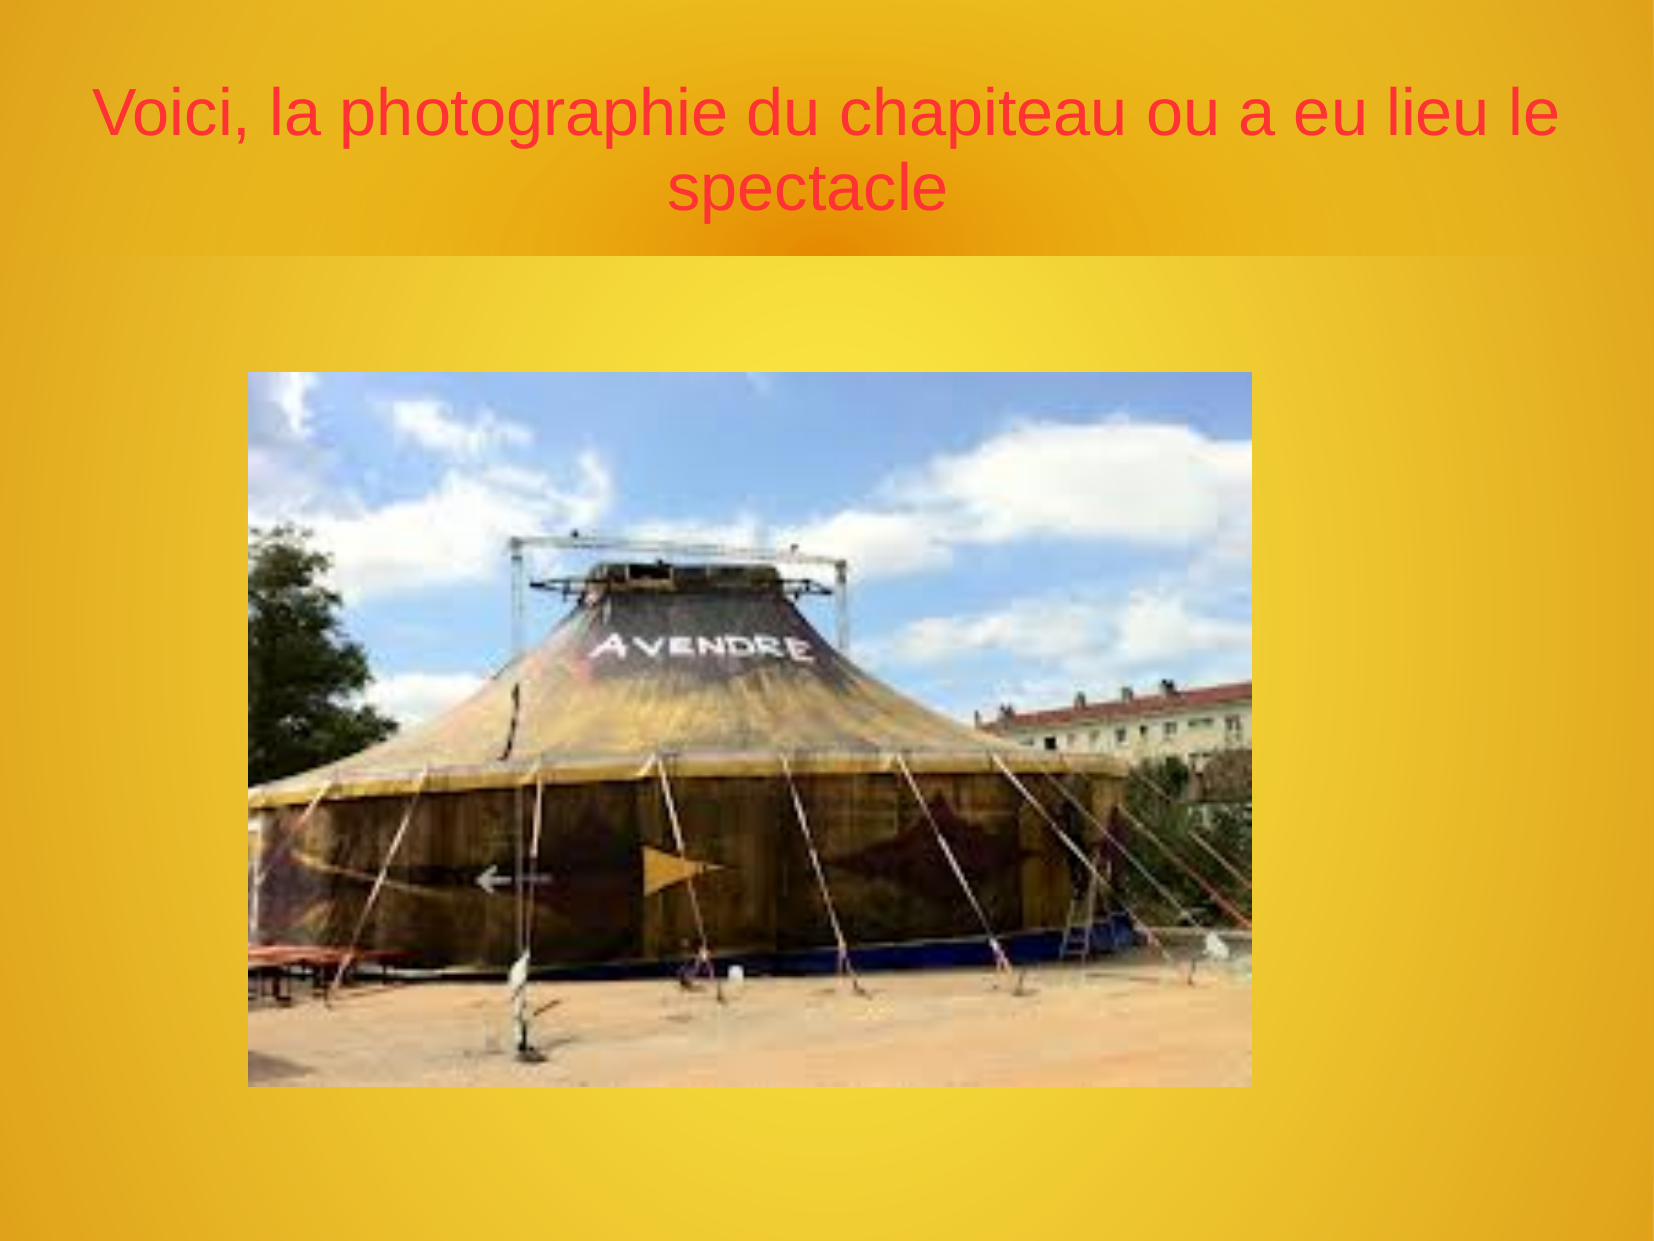

# Voici, la photographie du chapiteau ou a eu lieu le spectacle